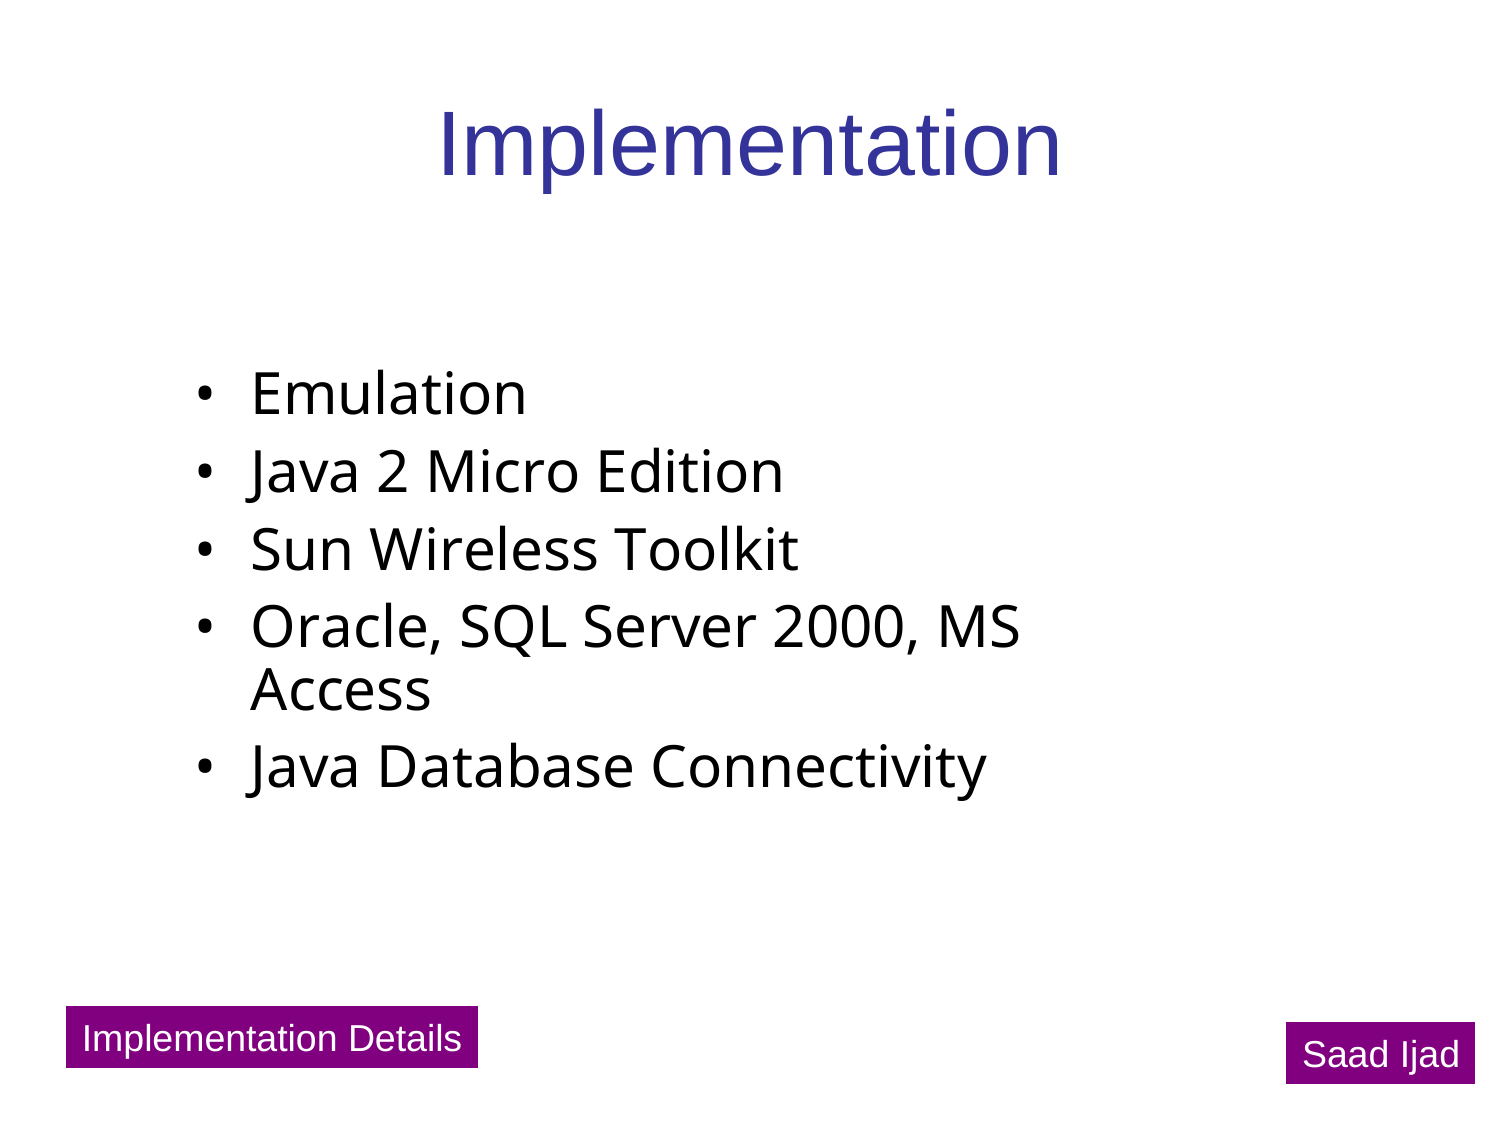

# Implementation
Emulation
Java 2 Micro Edition
Sun Wireless Toolkit
Oracle, SQL Server 2000, MS Access
Java Database Connectivity
Implementation Details
Saad Ijad